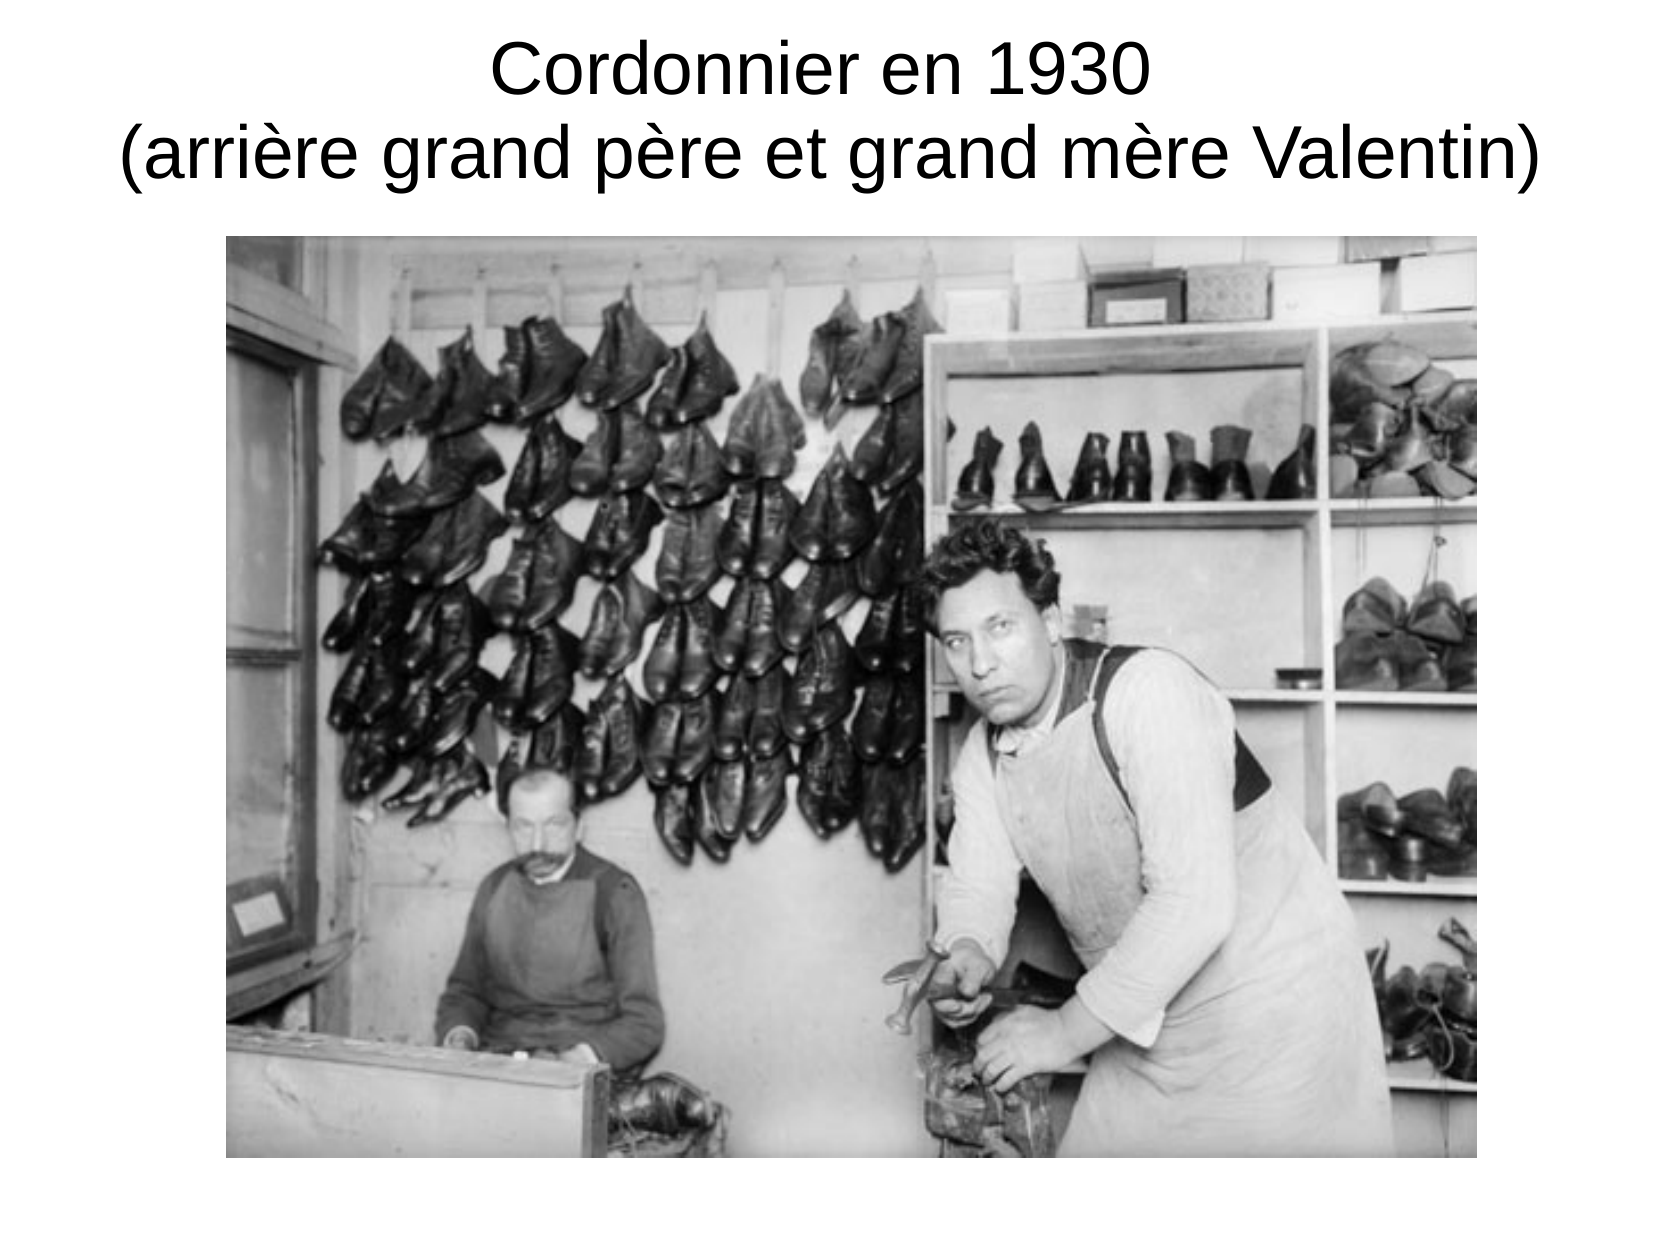

# Cordonnier en 1930 (arrière grand père et grand mère Valentin)